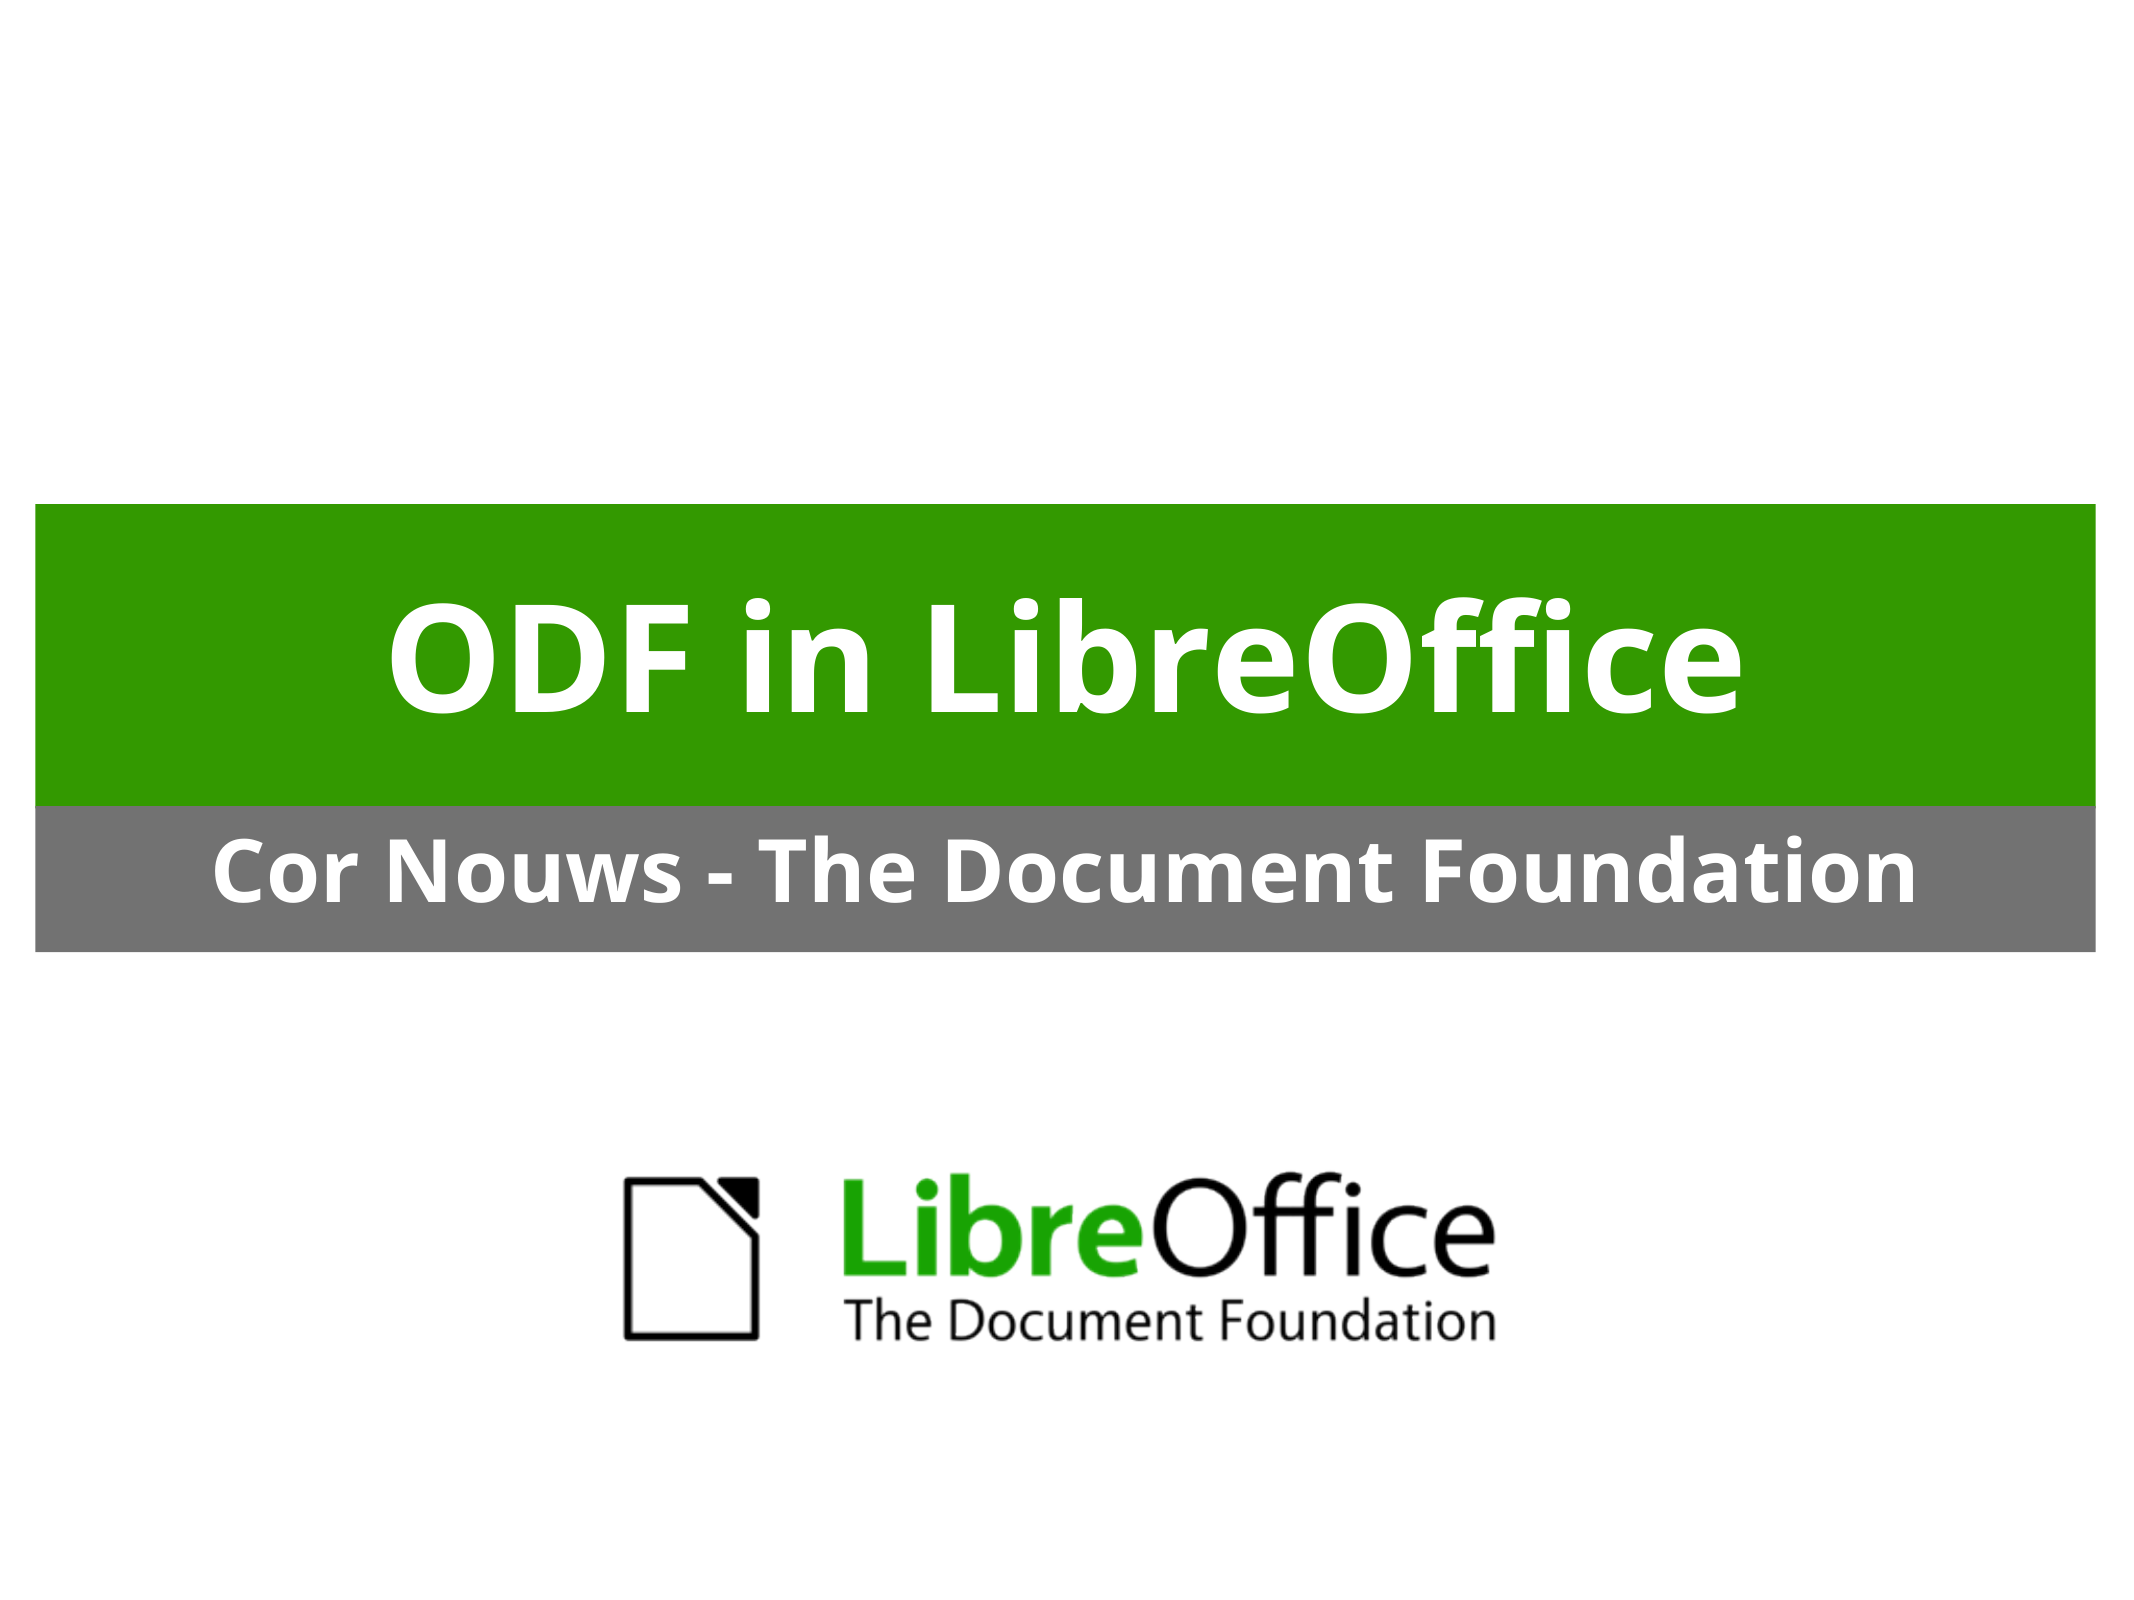

# ODF in LibreOffice
Cor Nouws - The Document Foundation